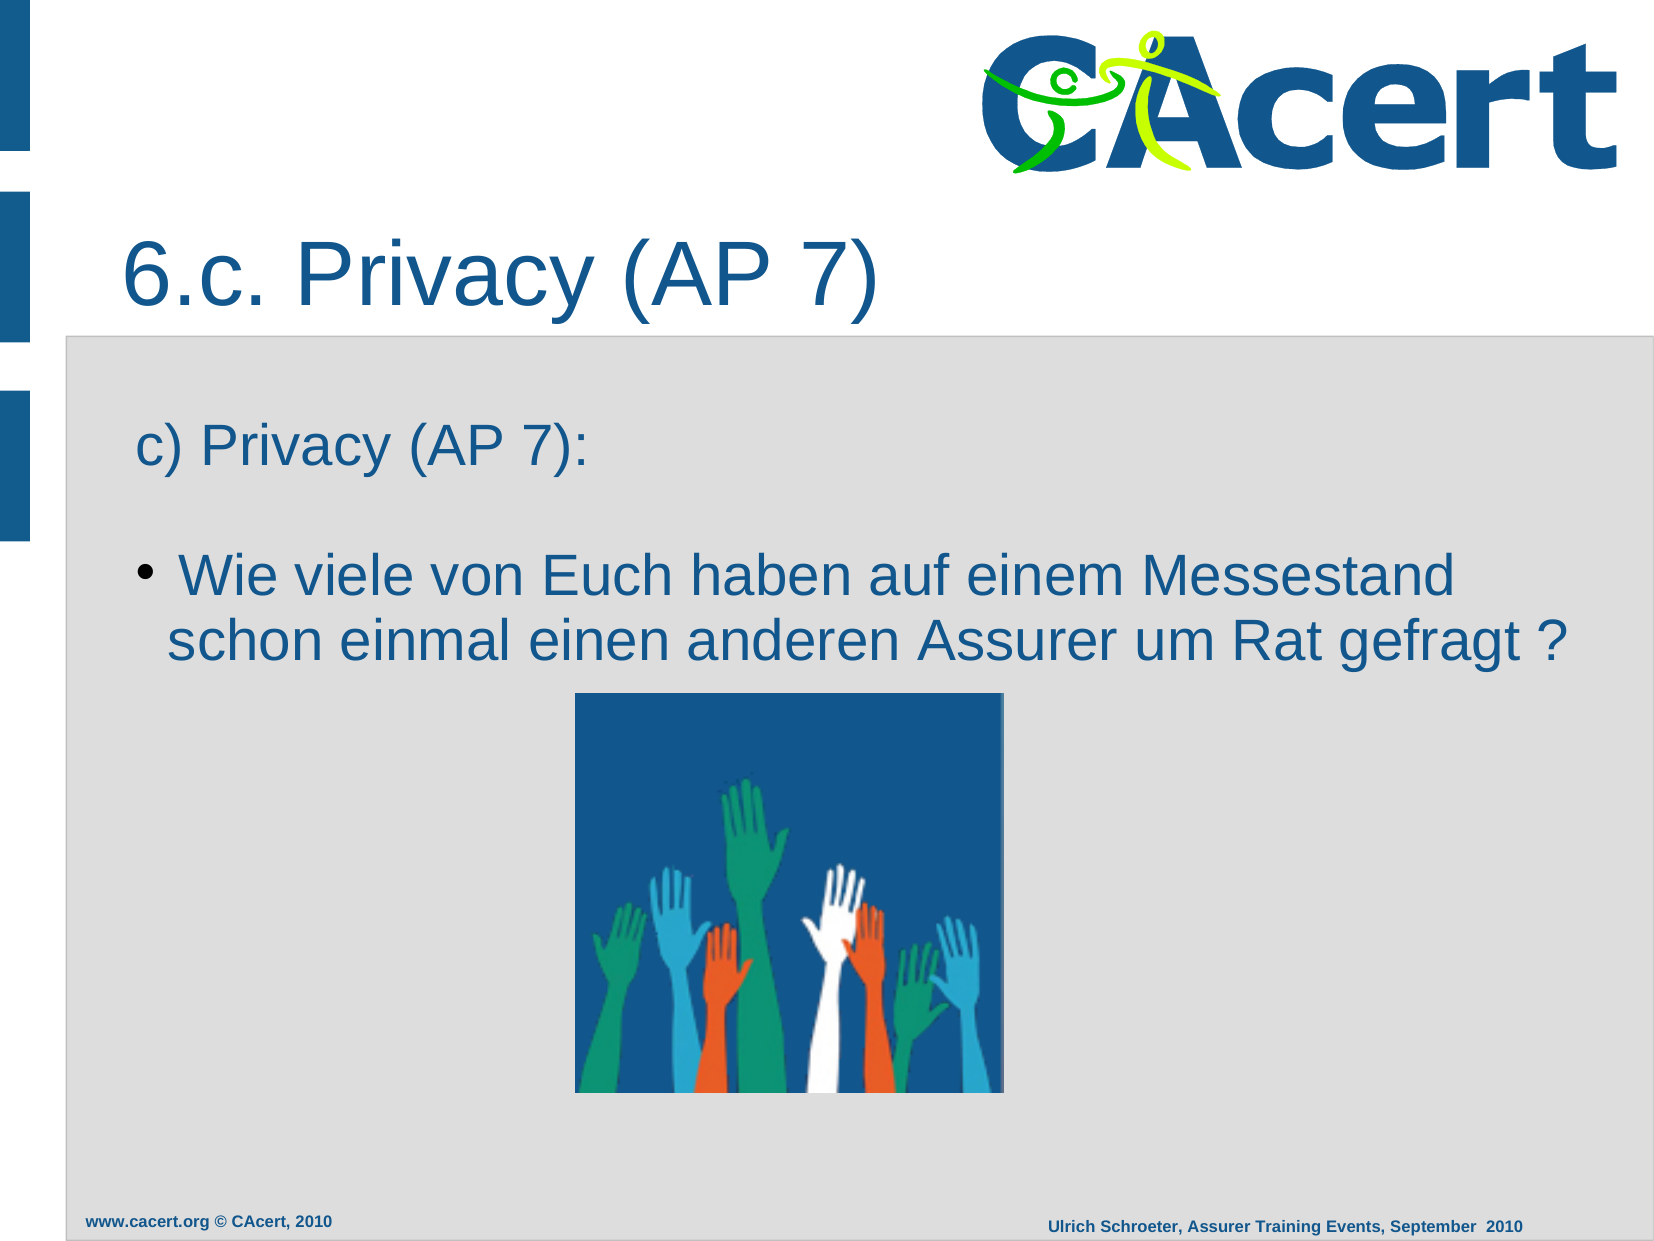

# 6.c. Privacy (AP 7)
c) Privacy (AP 7):
 Wie viele von Euch haben auf einem Messestand
 schon einmal einen anderen Assurer um Rat gefragt ?